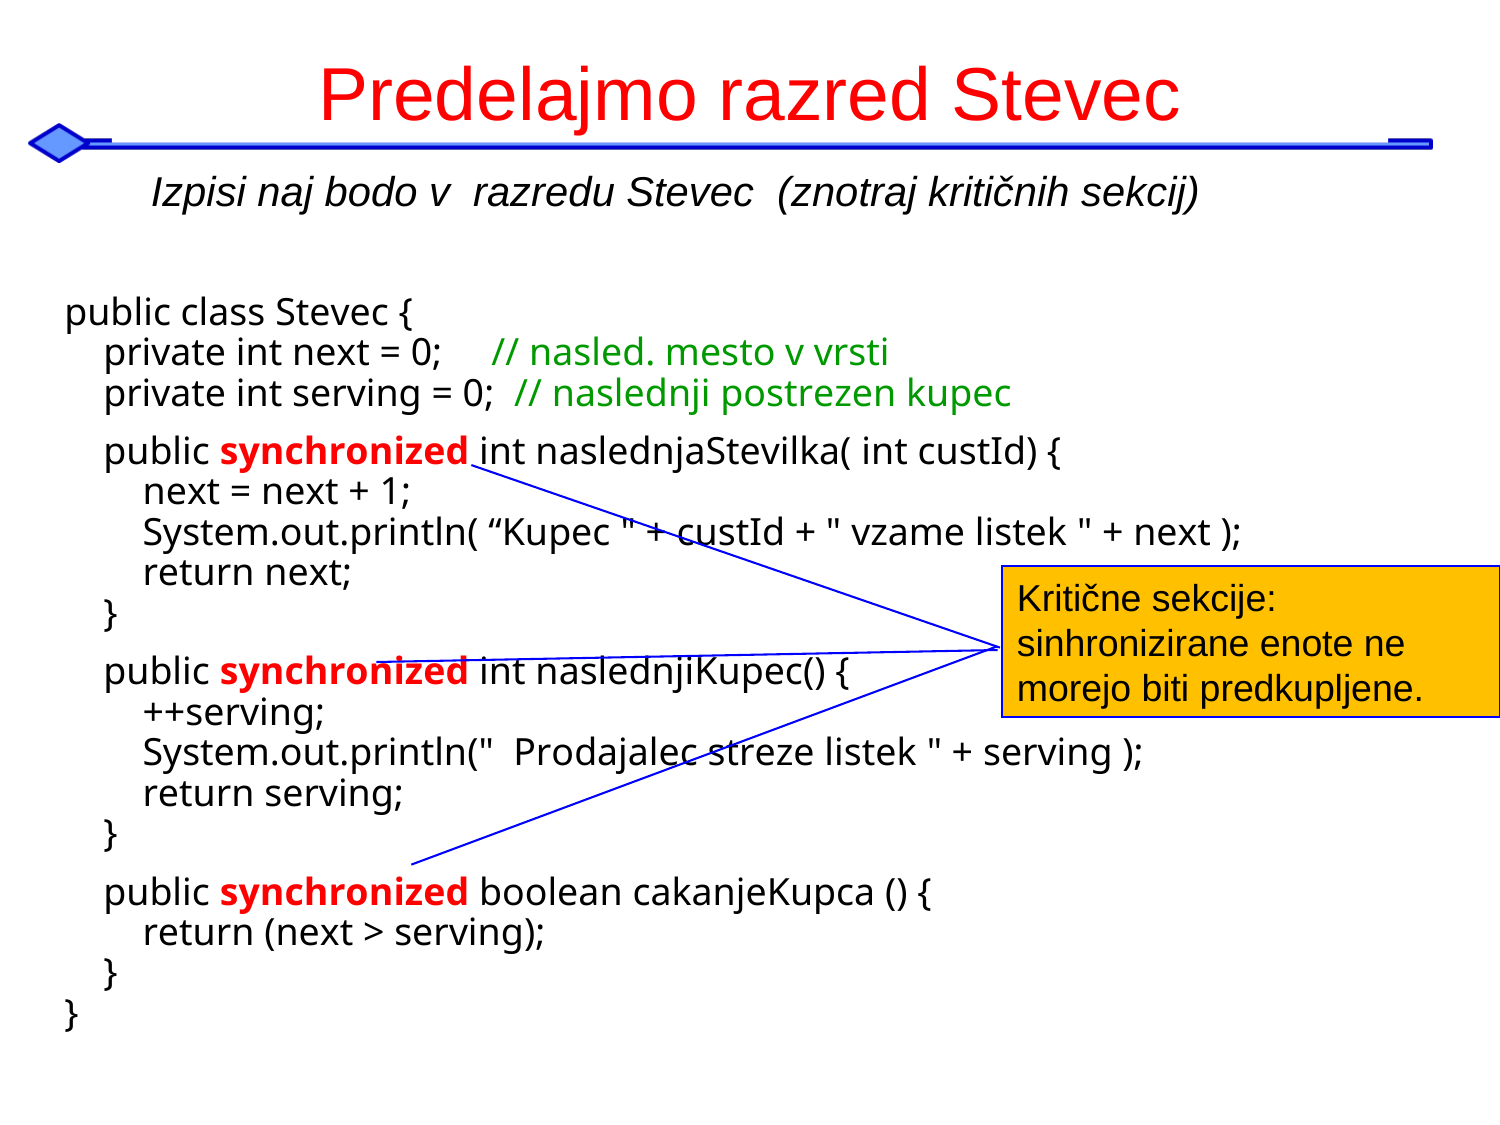

# Predelajmo razred Stevec
Izpisi naj bodo v razredu Stevec (znotraj kritičnih sekcij)
public class Stevec {
 private int next = 0; // nasled. mesto v vrsti
 private int serving = 0; // naslednji postrezen kupec
 public synchronized int naslednjaStevilka( int custId) {
 next = next + 1;
 System.out.println( “Kupec " + custId + " vzame listek " + next );
 return next;
 }
 public synchronized int naslednjiKupec() {
 ++serving;
 System.out.println(" Prodajalec streze listek " + serving );
 return serving;
 }
 public synchronized boolean cakanjeKupca () {
 return (next > serving);
 }
}
Kritične sekcije: sinhronizirane enote ne morejo biti predkupljene.